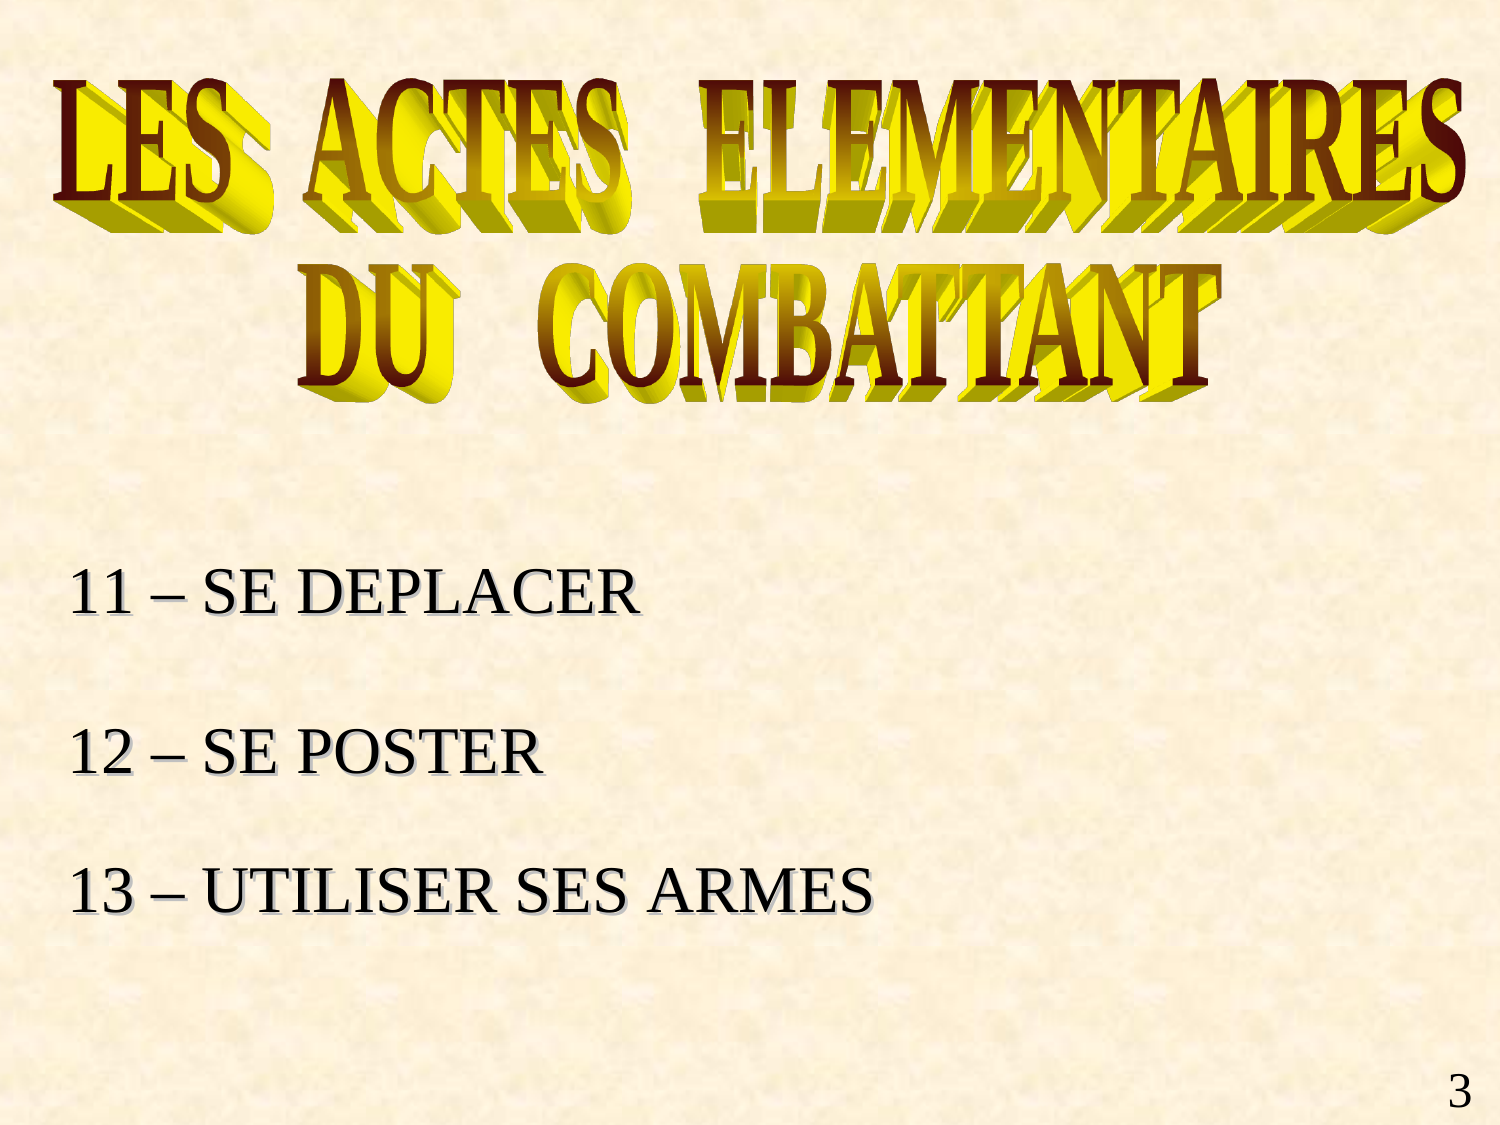

LES ACTES ELEMENTAIRES
DU COMBATTANT
11 – SE DEPLACER
12 – SE POSTER
13 – UTILISER SES ARMES
3